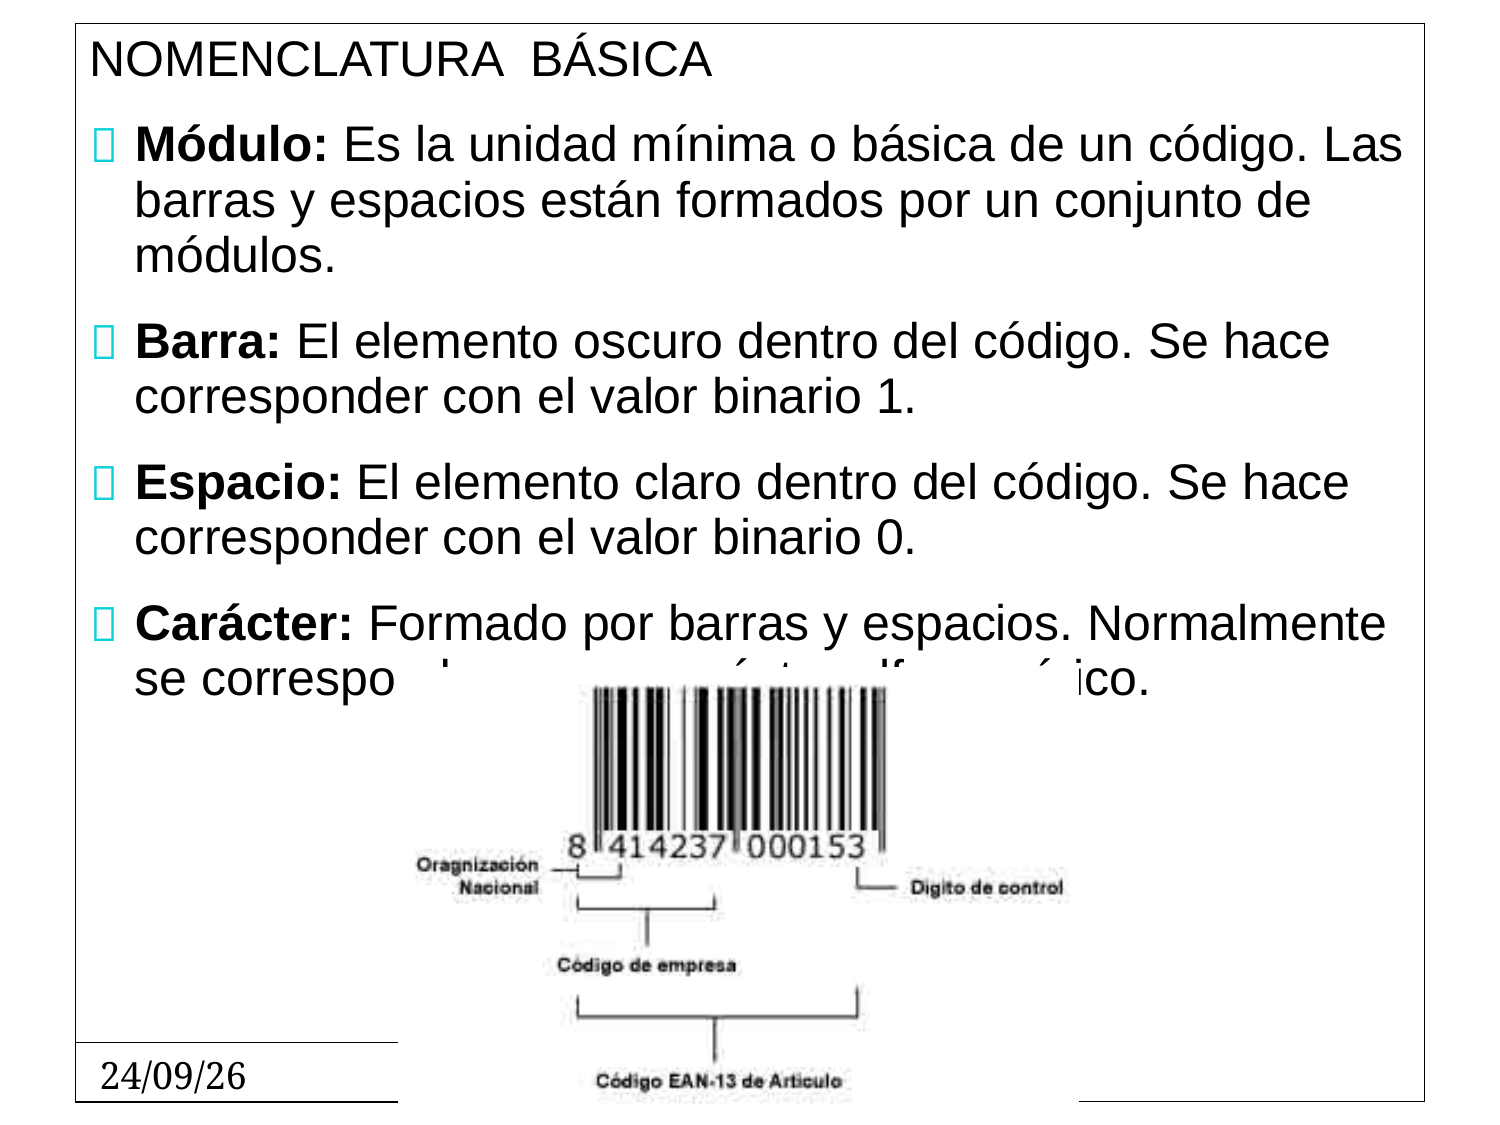

# NOMENCLATURA BÁSICA
Módulo: Es la unidad mínima o básica de un código. Las barras y espacios están formados por un conjunto de módulos.
Barra: El elemento oscuro dentro del código. Se hace corresponder con el valor binario 1.
Espacio: El elemento claro dentro del código. Se hace corresponder con el valor binario 0.
Carácter: Formado por barras y espacios. Normalmente se corresponde con un carácter alfanumérico.